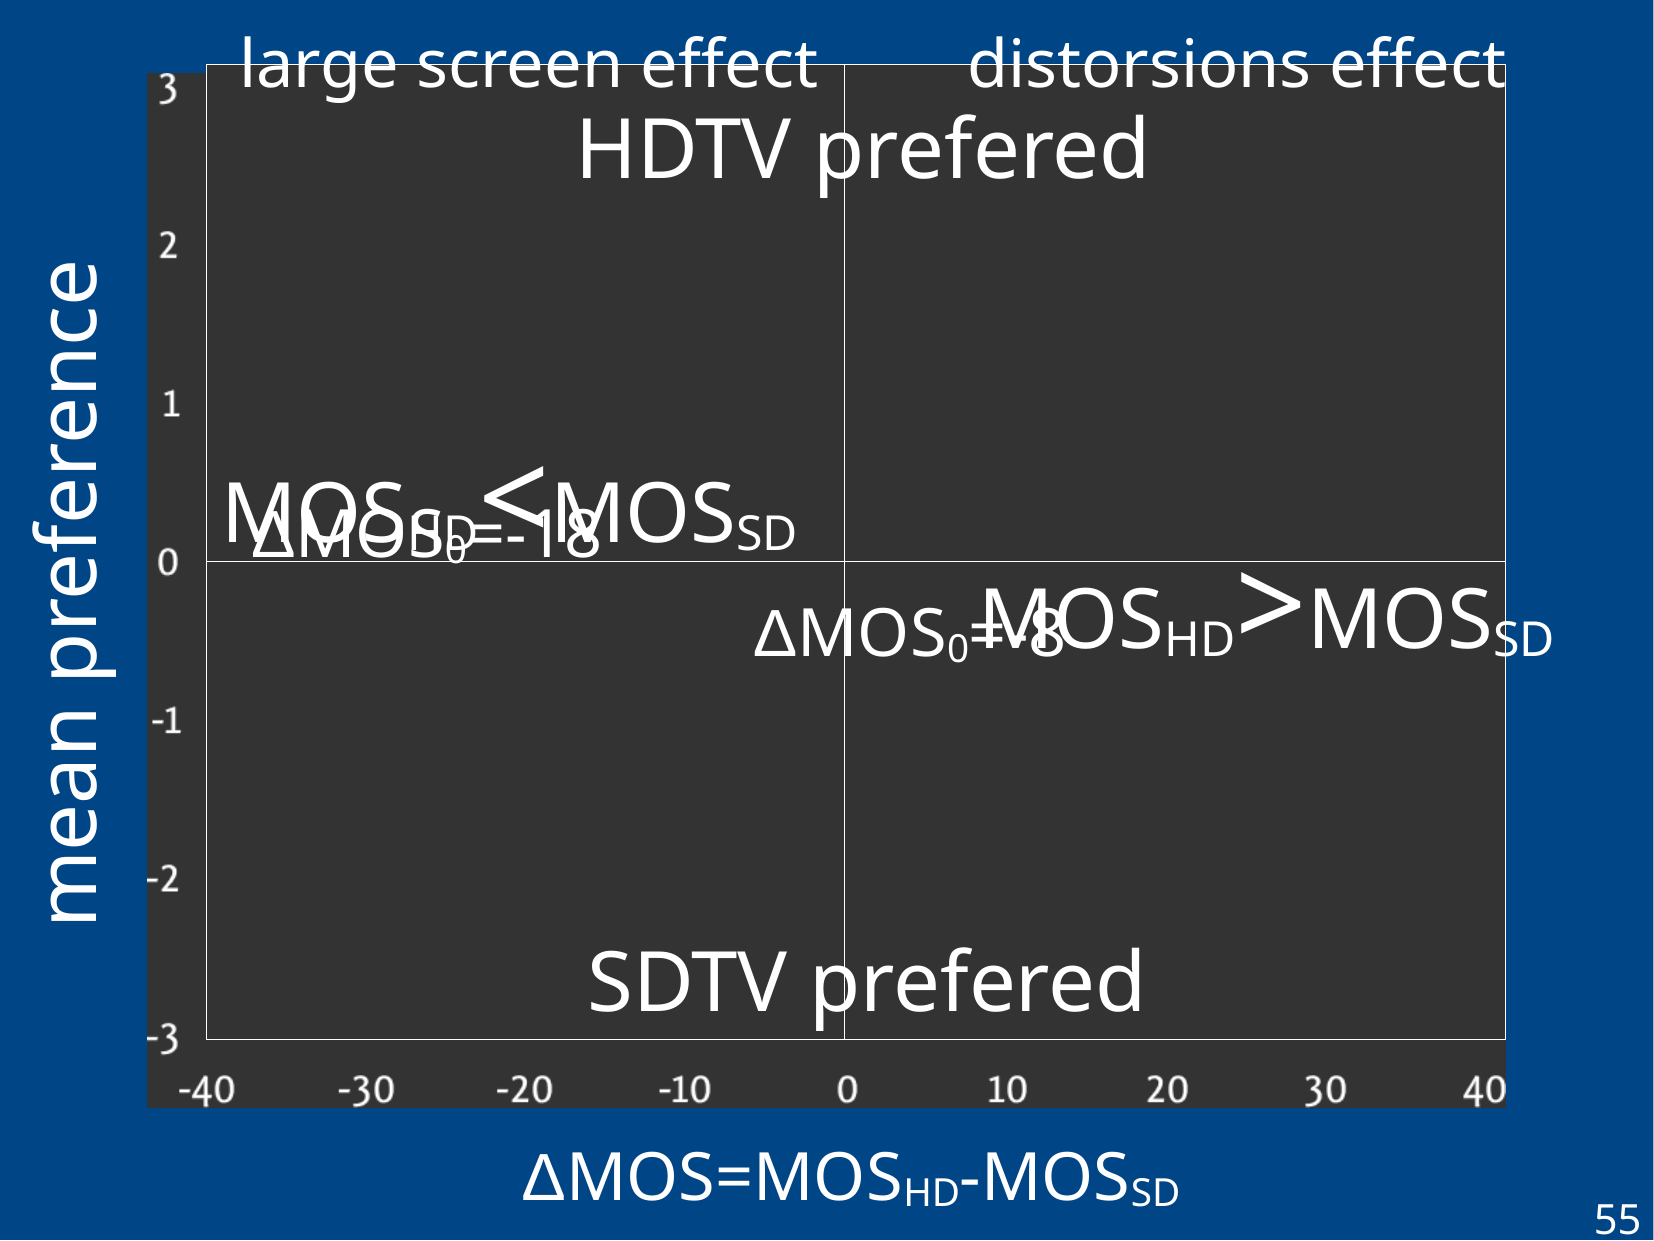

large screen effect
distorsions effect
#
HDTV prefered
MOSHD<MOSSD
MOSHD>MOSSD
SDTV prefered
ΔMOS0=-18
mean preference
ΔMOS0=-8
ΔMOS=MOSHD-MOSSD
55